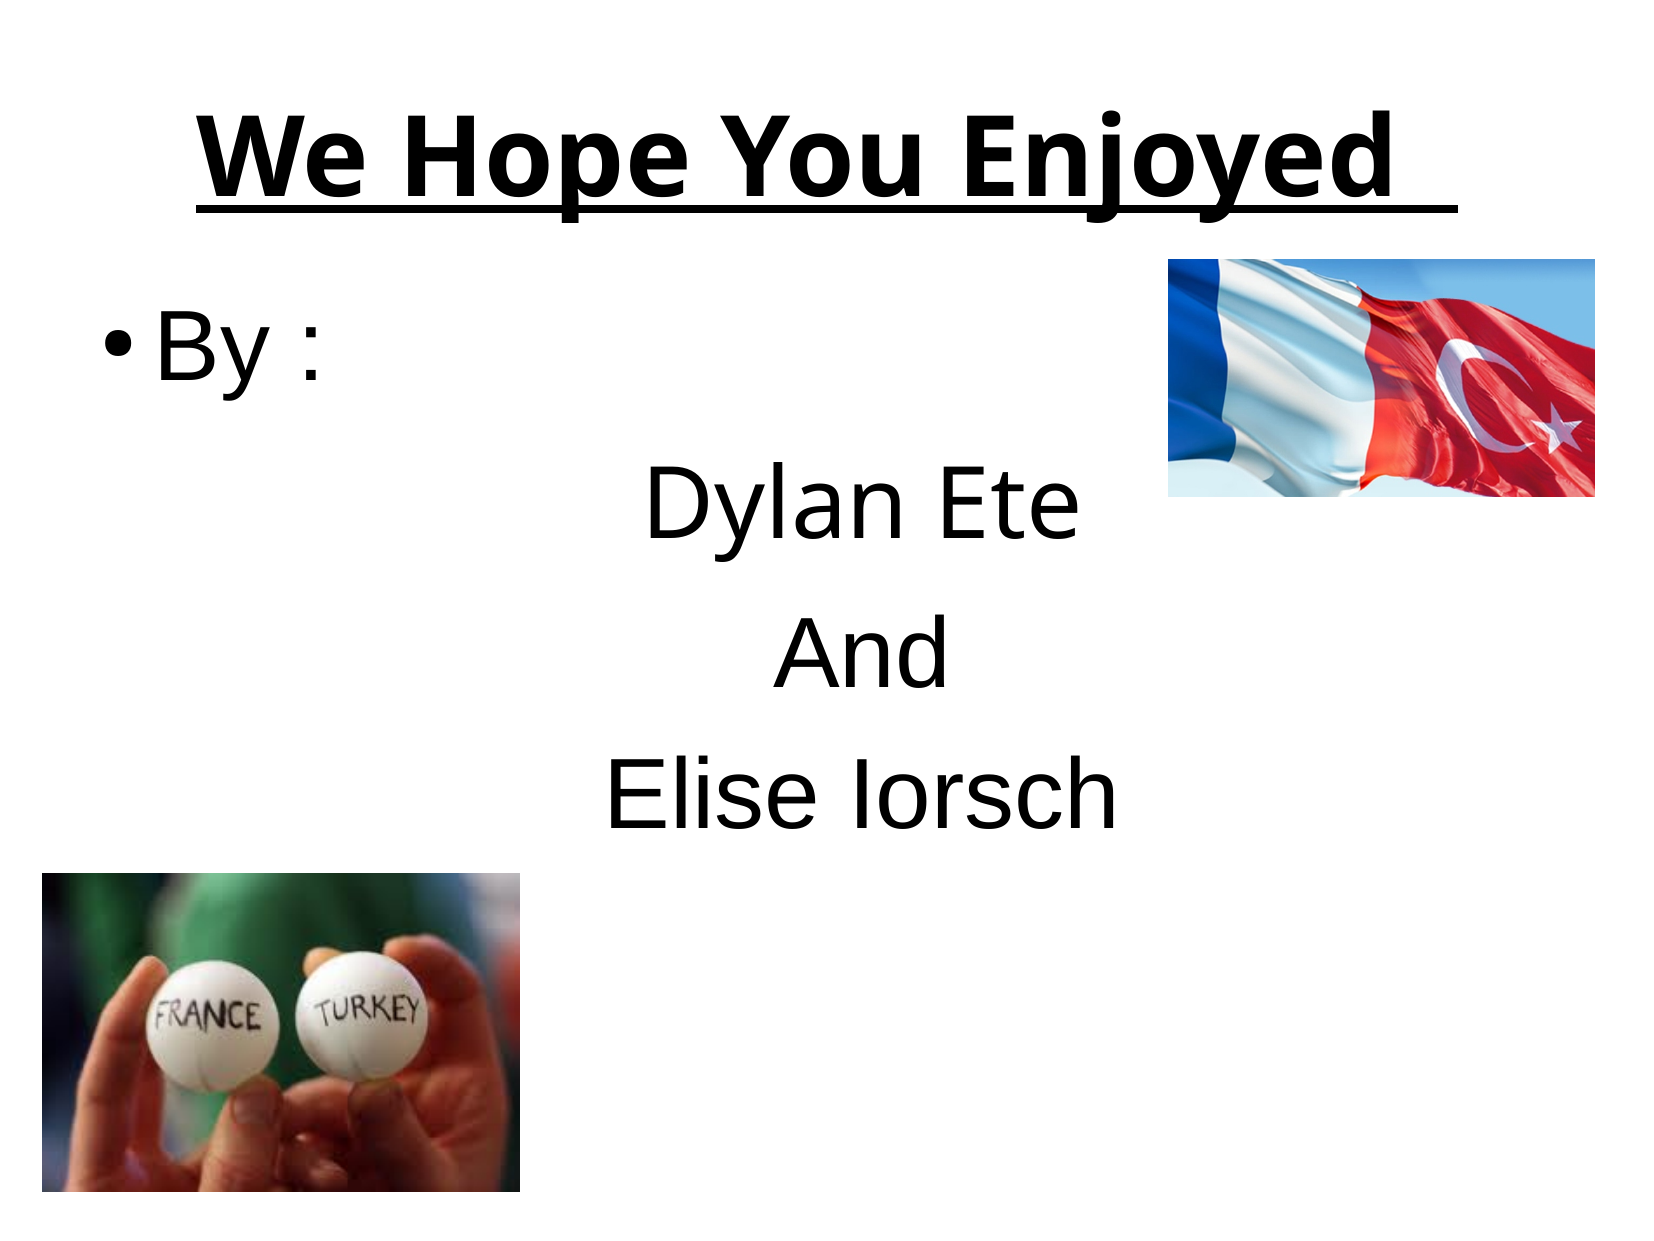

# We Hope You Enjoyed
By :
Dylan Ete
And
Elise Iorsch